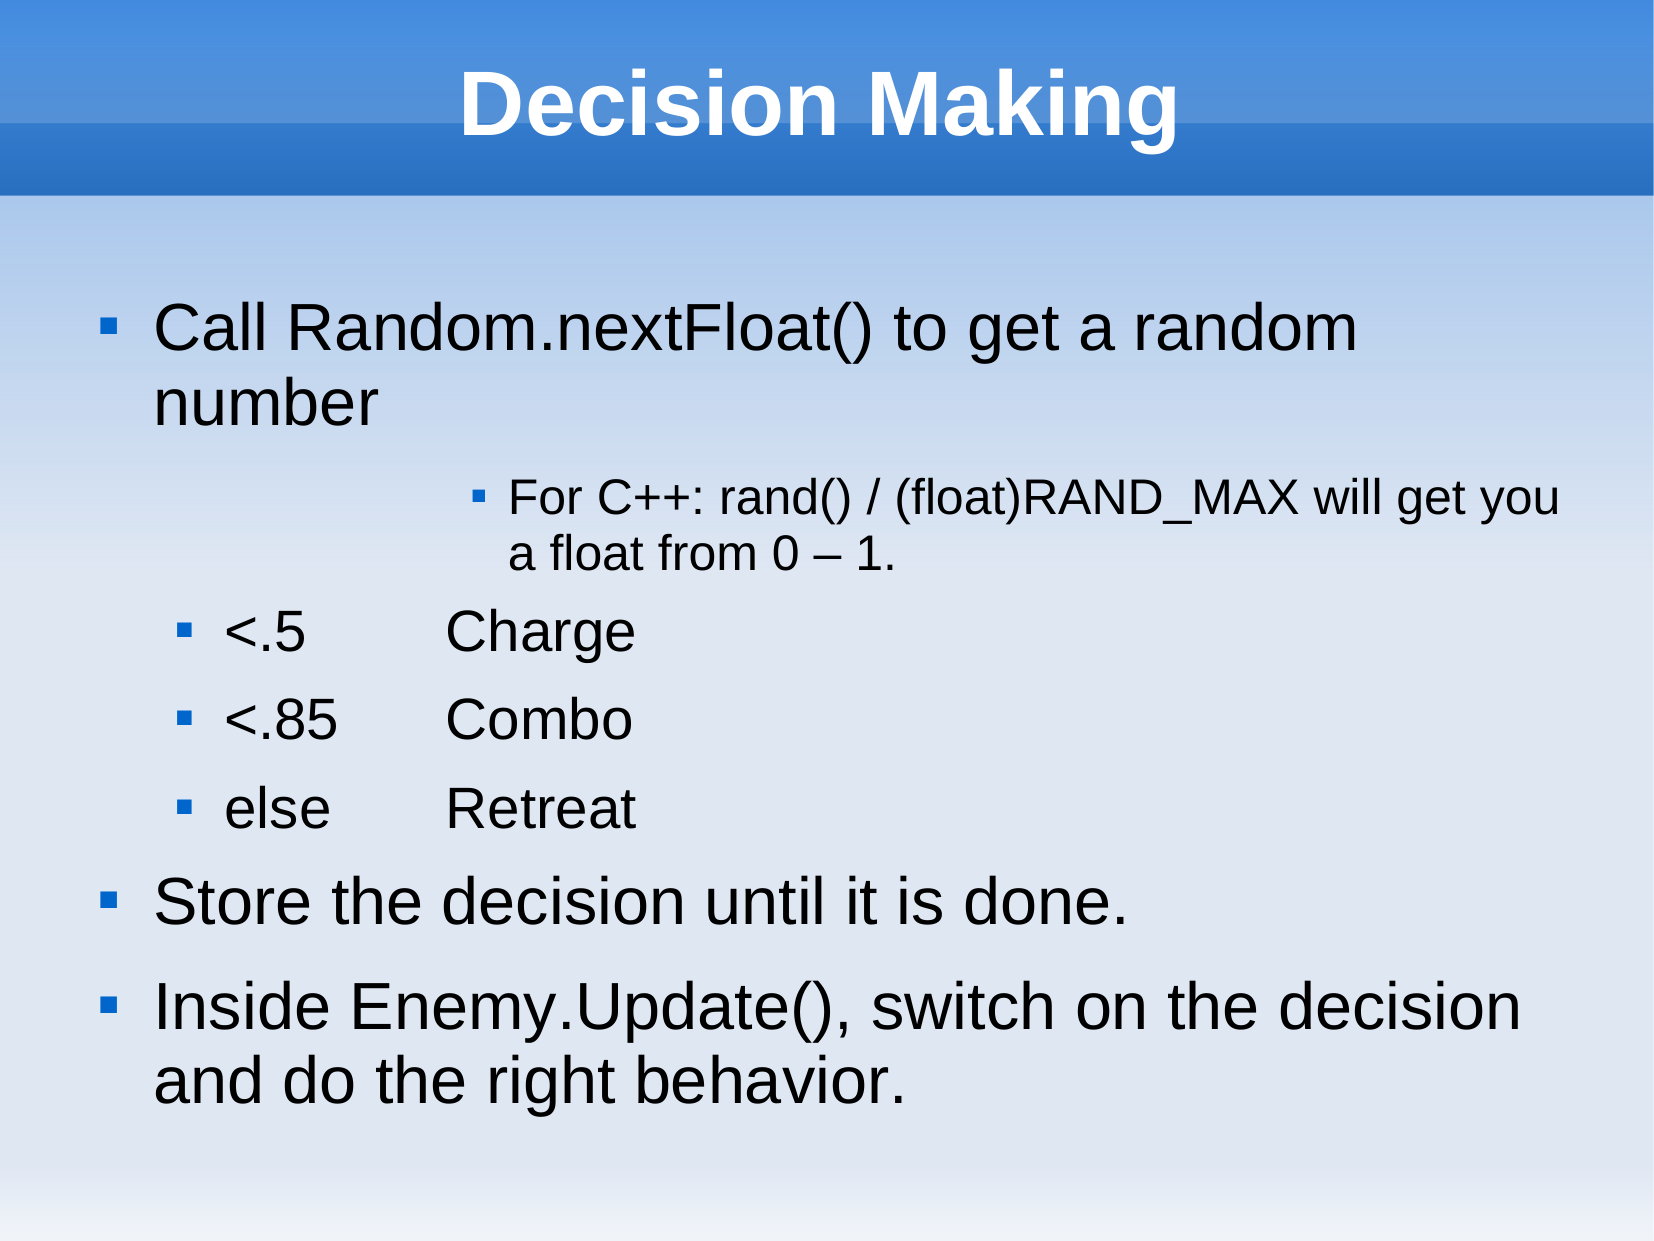

# Decision Making
Call Random.nextFloat() to get a random number
For C++: rand() / (float)RAND_MAX will get you a float from 0 – 1.
<.5		Charge
<.85		Combo
else		Retreat
Store the decision until it is done.
Inside Enemy.Update(), switch on the decision and do the right behavior.